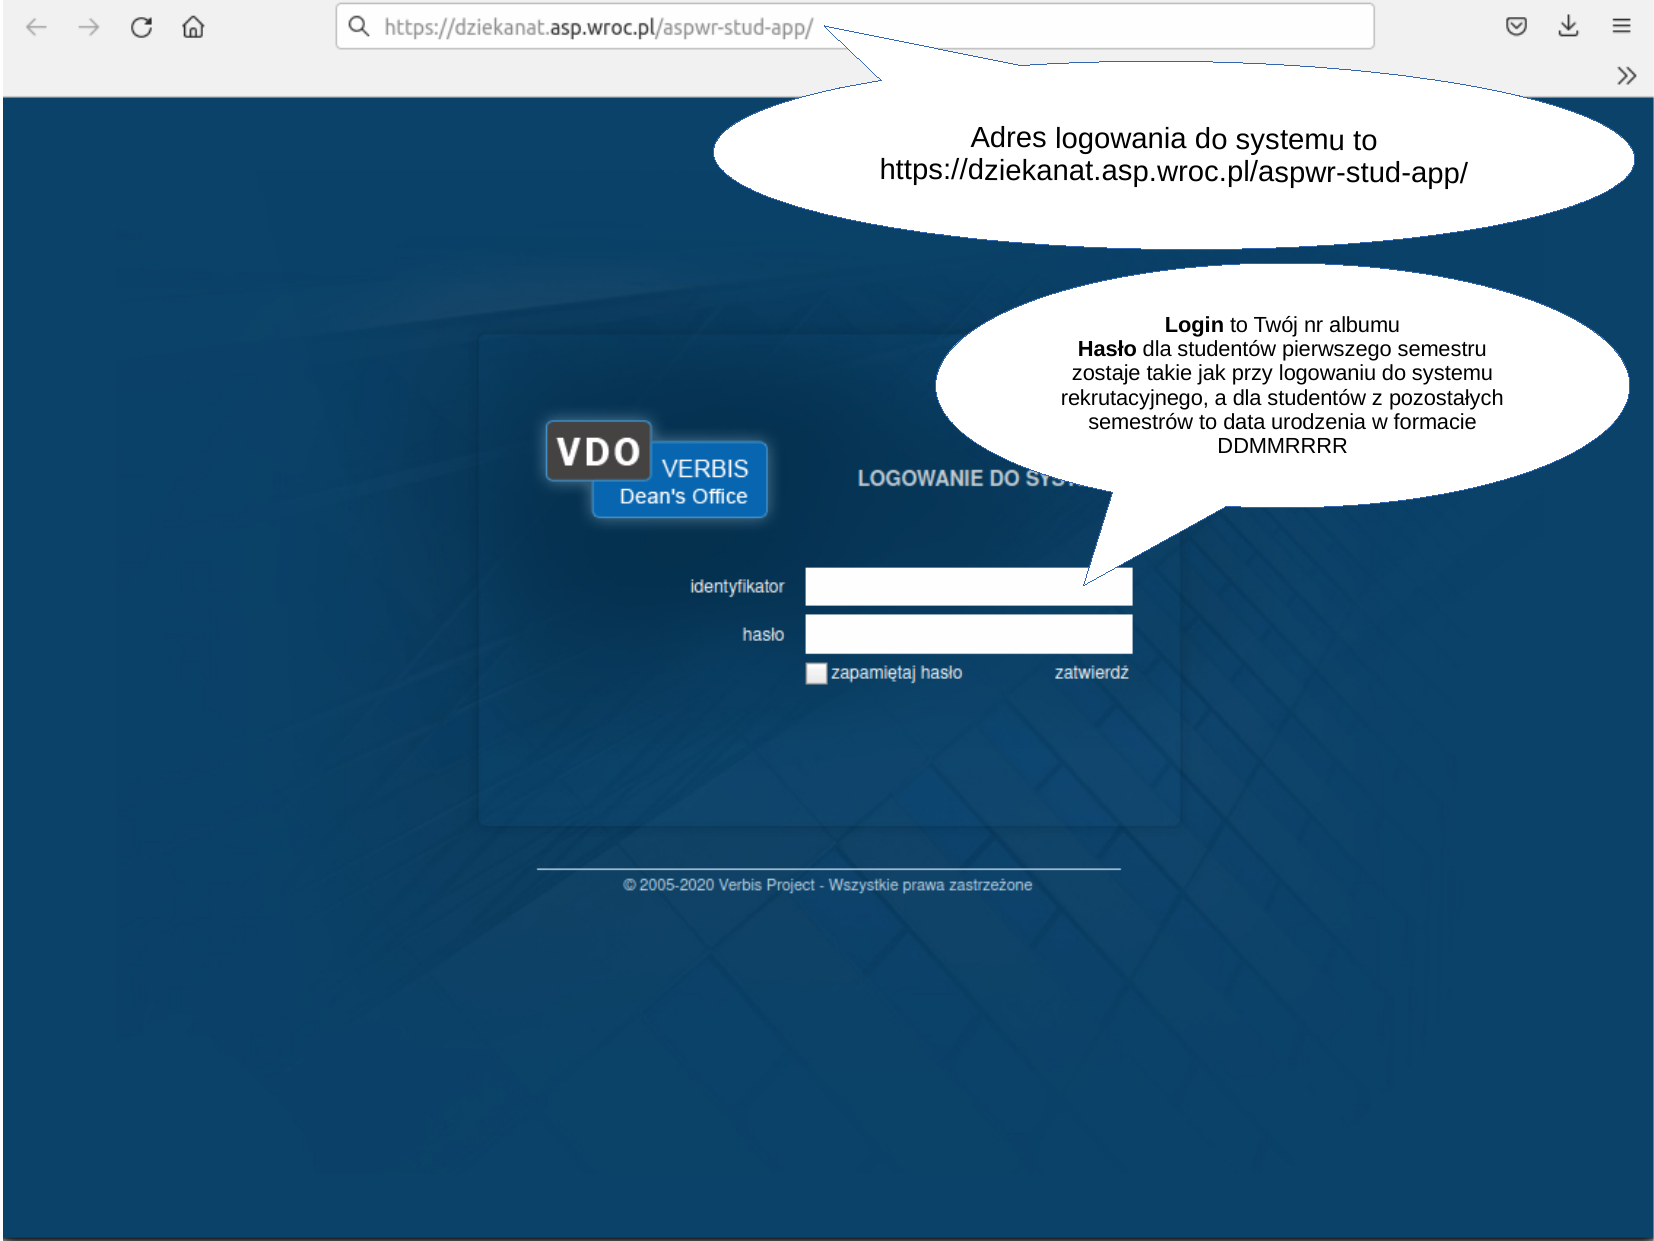

Adres logowania do systemu to https://dziekanat.asp.wroc.pl/aspwr-stud-app/
Login to Twój nr albumu
Hasło dla studentów pierwszego semestru zostaje takie jak przy logowaniu do systemu rekrutacyjnego, a dla studentów z pozostałych semestrów to data urodzenia w formacie DDMMRRRR
© 2020 Verbis - wszystkie prawa zastrzeżone